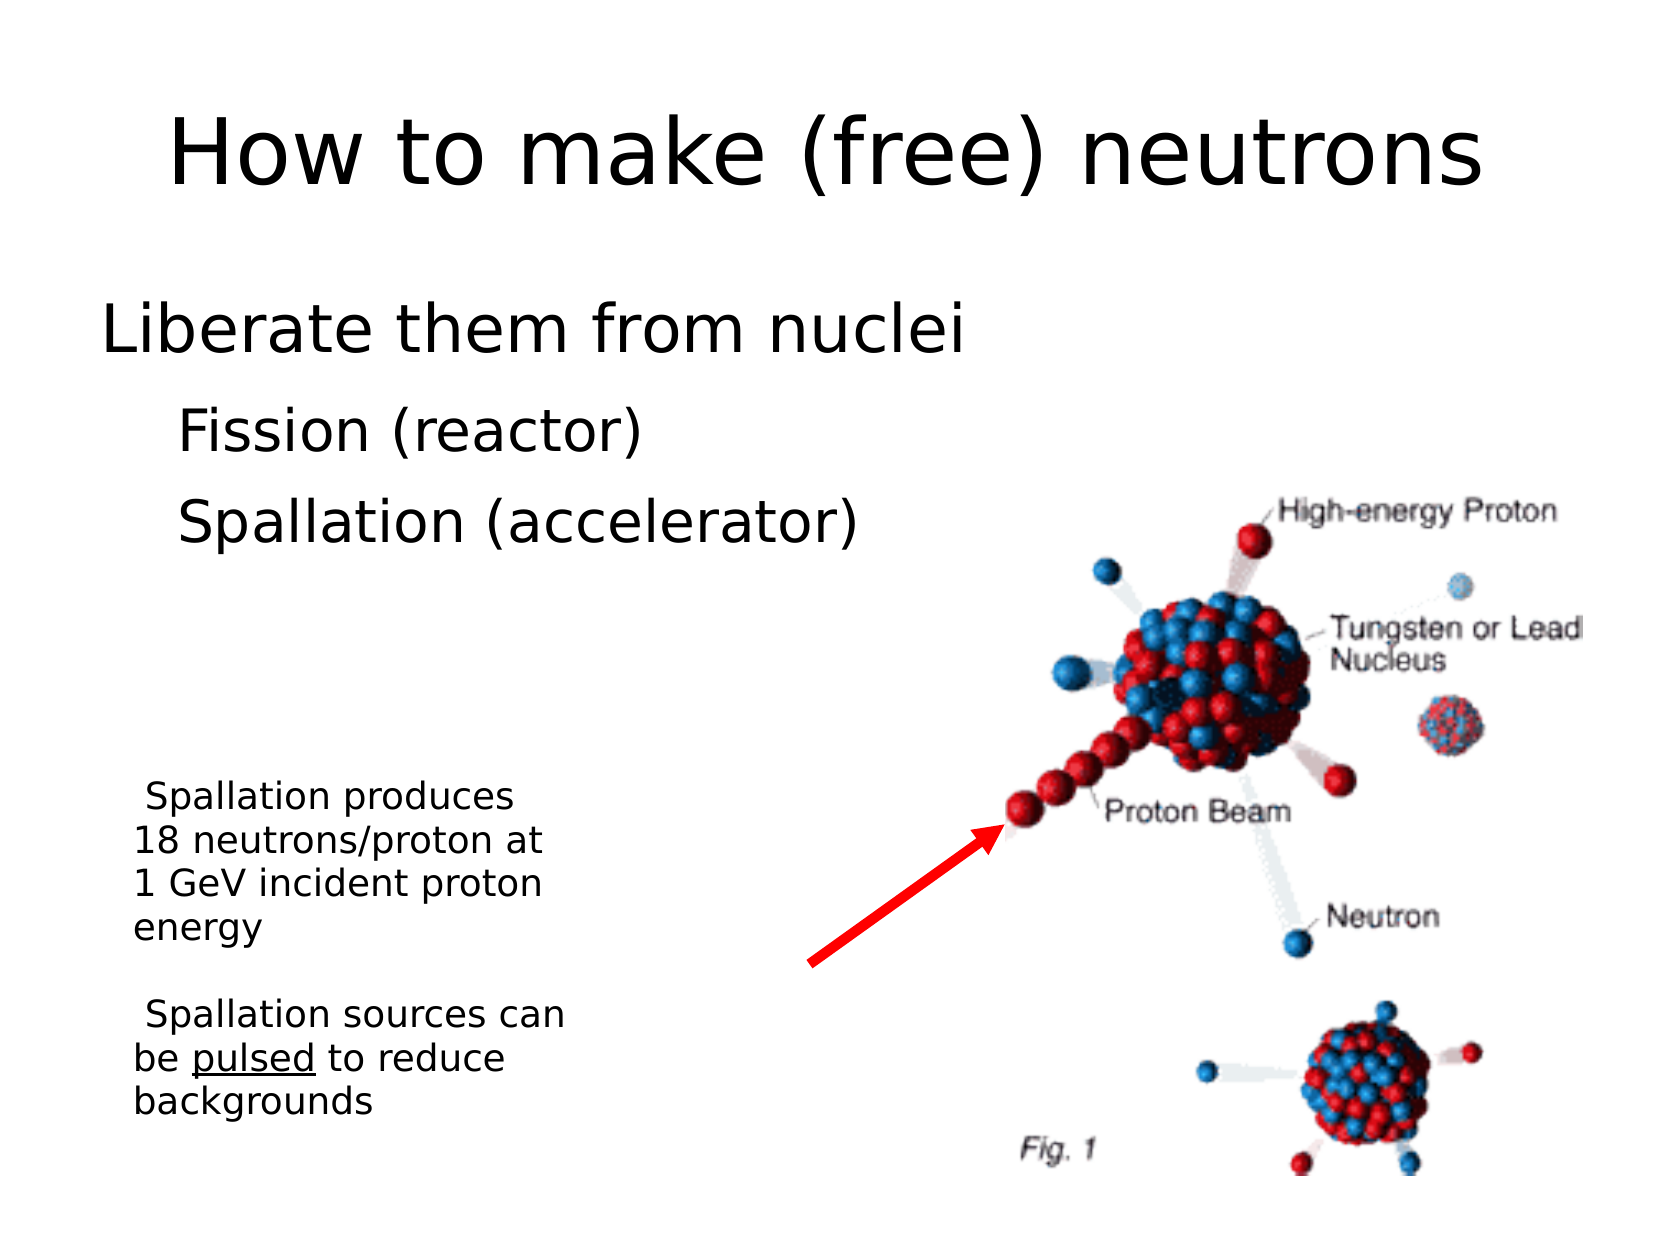

# How to make (free) neutrons
Liberate them from nuclei
Fission (reactor)
Spallation (accelerator)
 Spallation produces
18 neutrons/proton at
1 GeV incident proton
energy
 Spallation sources can
be pulsed to reduce
backgrounds